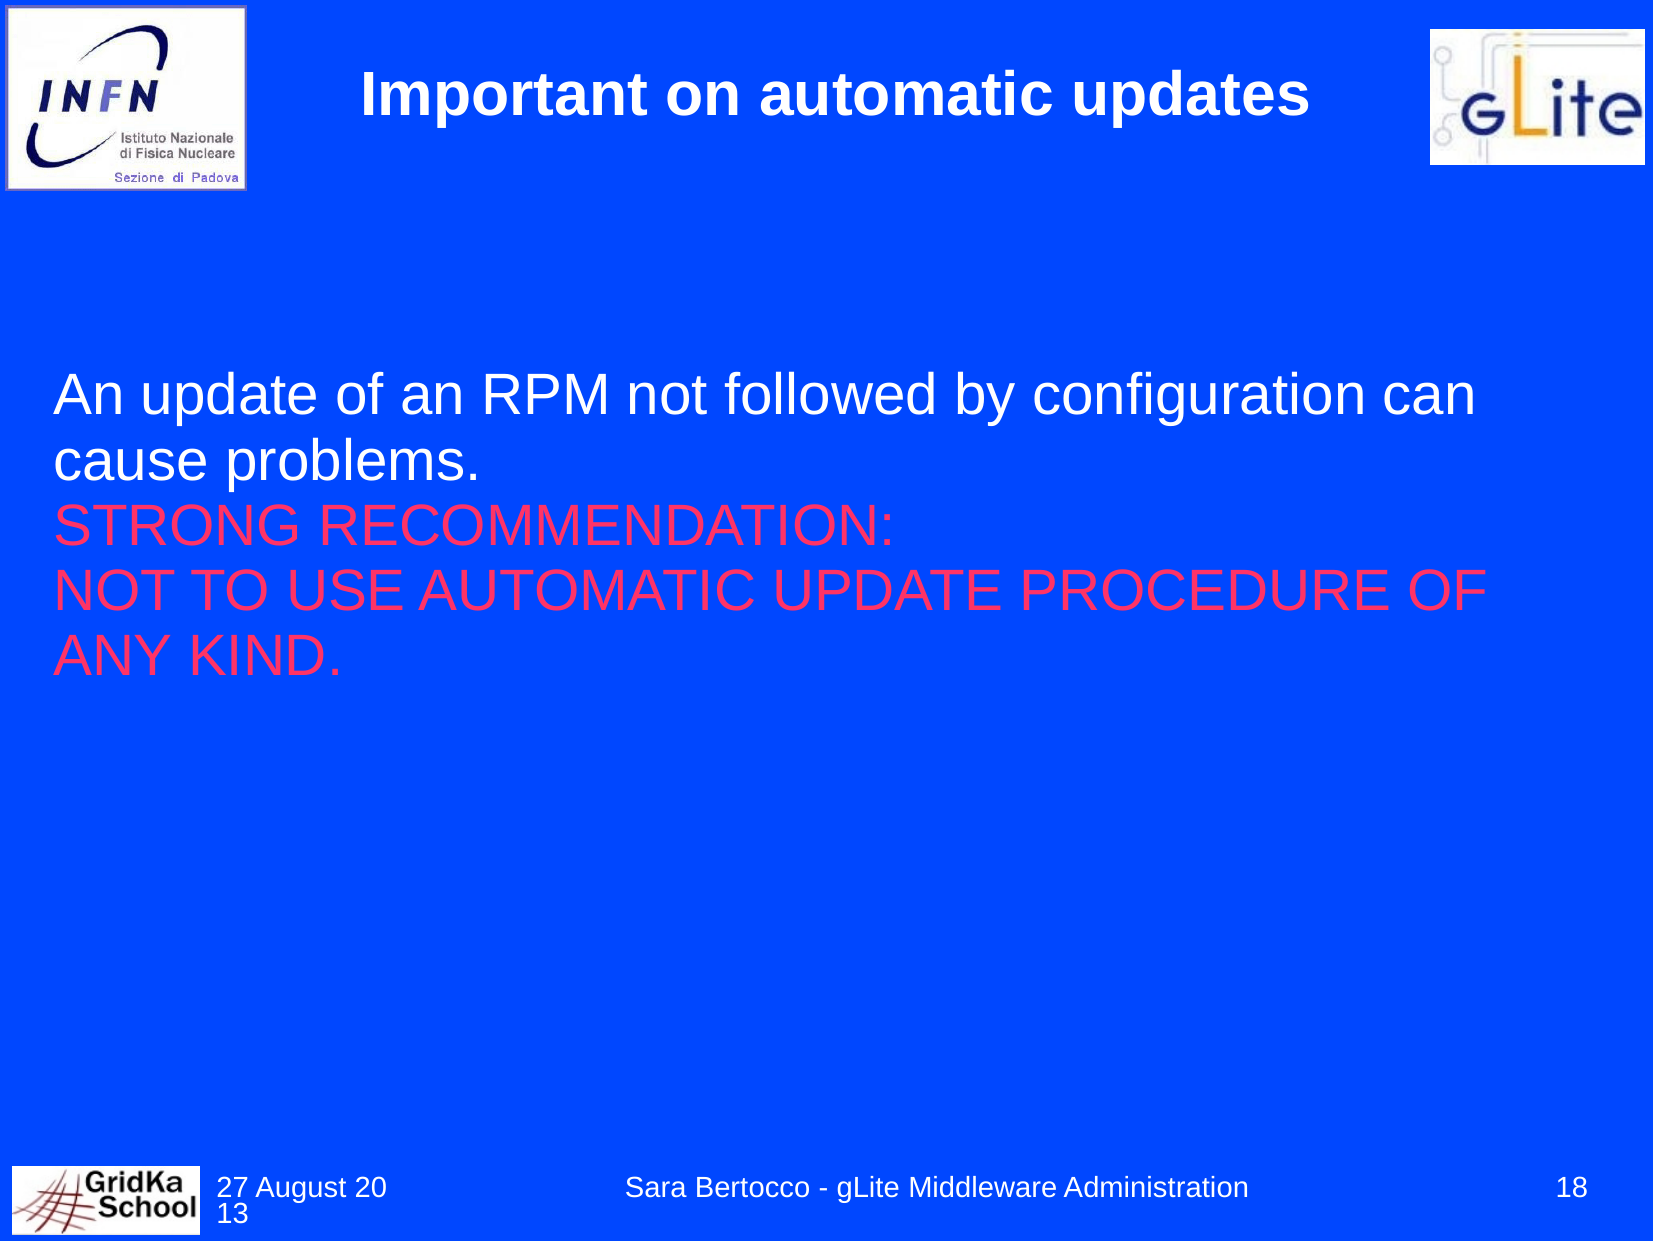

# Important on automatic updates
An update of an RPM not followed by configuration can cause problems.
STRONG RECOMMENDATION:
NOT TO USE AUTOMATIC UPDATE PROCEDURE OF ANY KIND.
27 August 2013
Sara Bertocco - gLite Middleware Administration
18